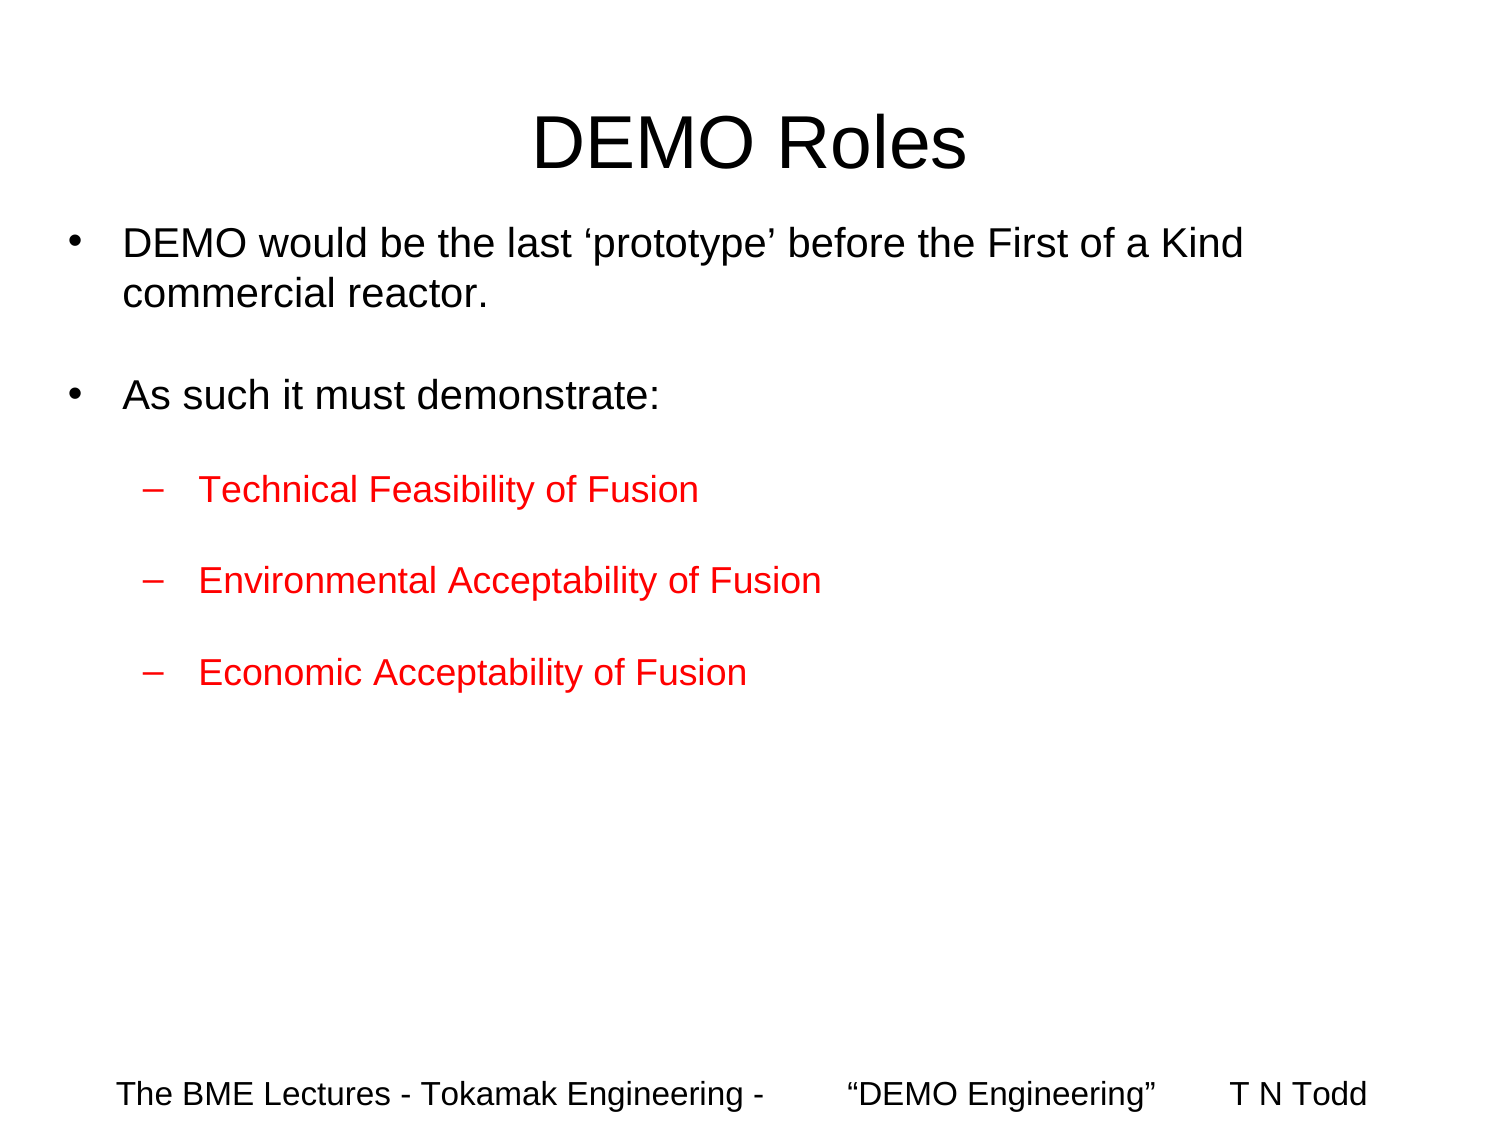

DEMO Roles
DEMO would be the last ‘prototype’ before the First of a Kind commercial reactor.
As such it must demonstrate:
 Technical Feasibility of Fusion
 Environmental Acceptability of Fusion
 Economic Acceptability of Fusion